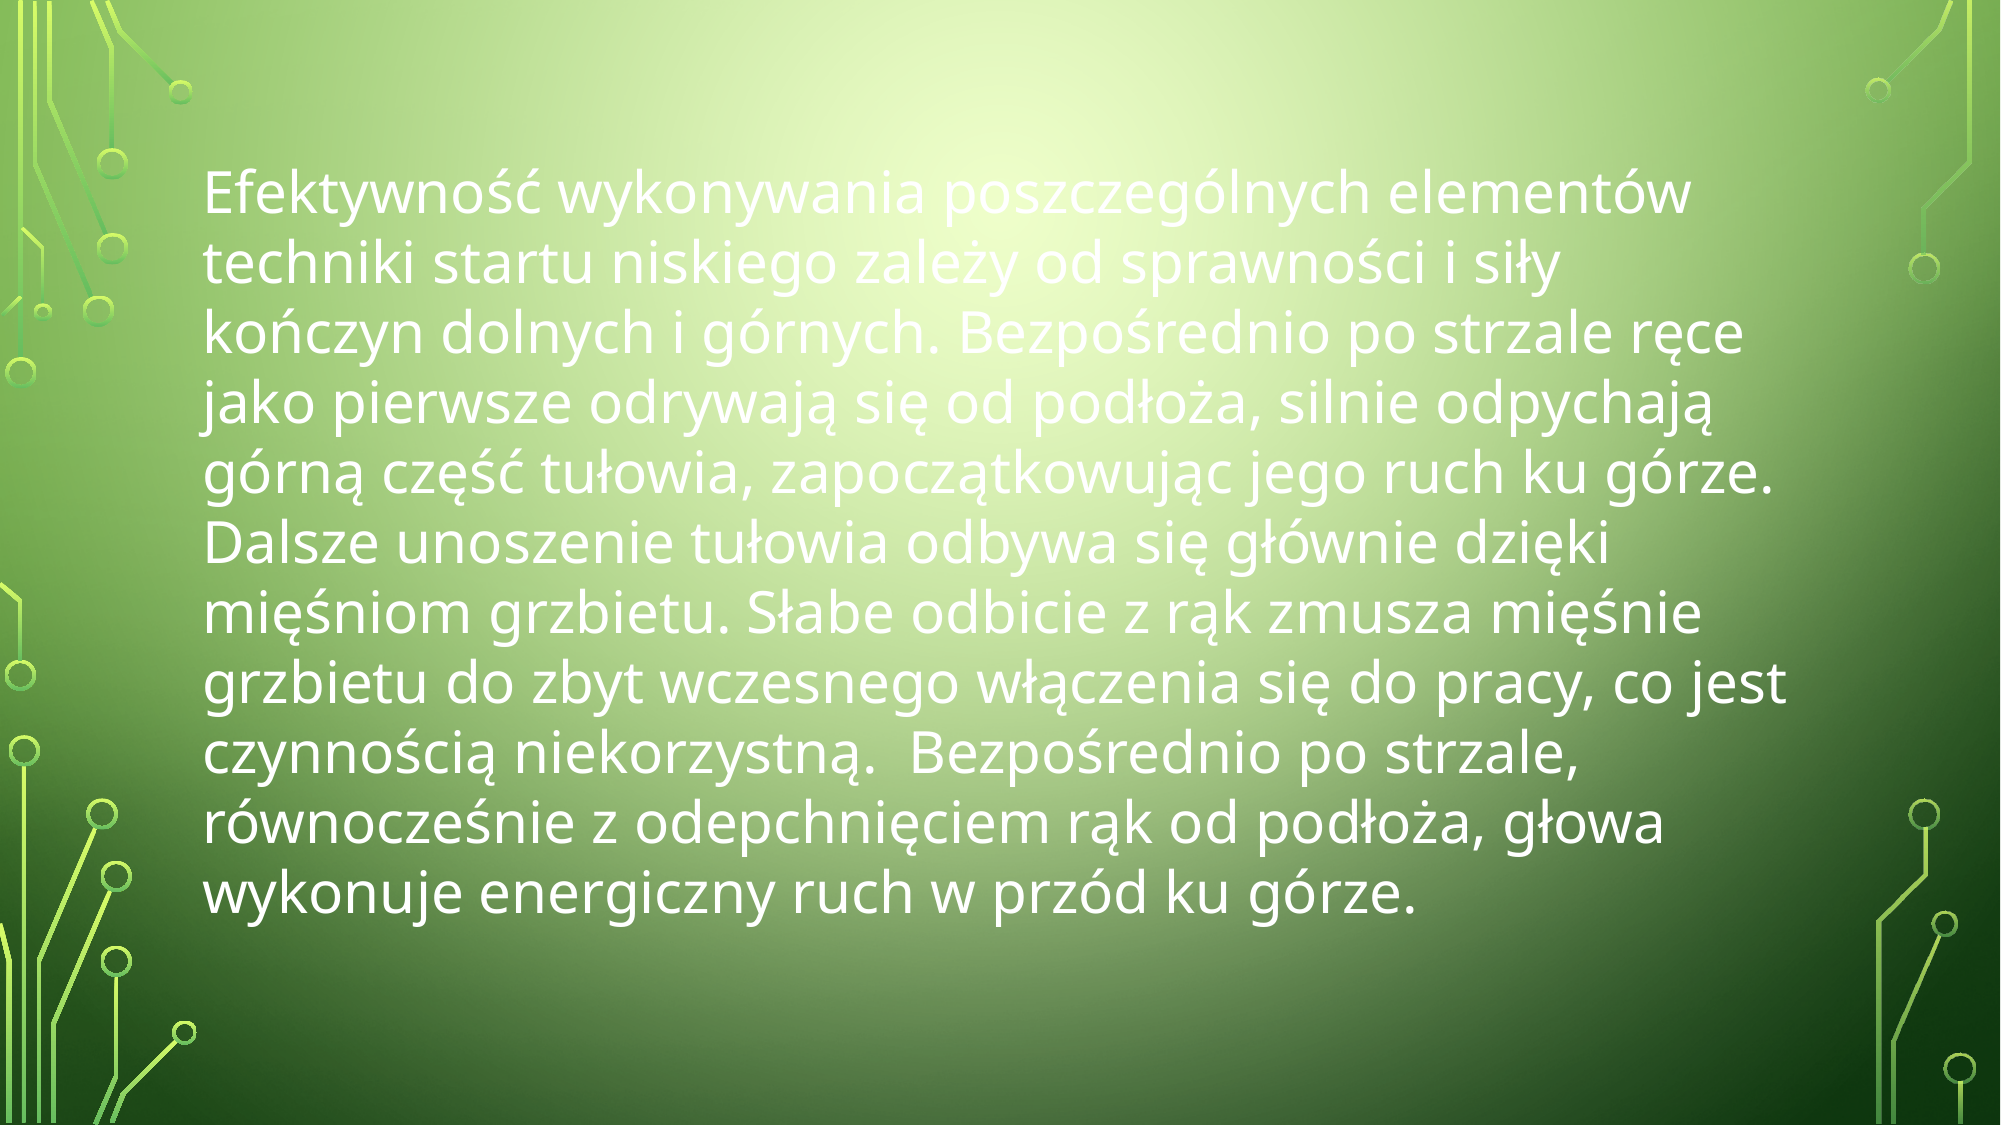

# Efektywność wykonywania poszczególnych elementów techniki startu niskiego zależy od sprawności i siły kończyn dolnych i górnych. Bezpośrednio po strzale ręce jako pierwsze odrywają się od podłoża, silnie odpychają górną część tułowia, zapoczątkowując jego ruch ku górze. Dalsze unoszenie tułowia odbywa się głównie dzięki mięśniom grzbietu. Słabe odbicie z rąk zmusza mięśnie grzbietu do zbyt wczesnego włączenia się do pracy, co jest czynnością niekorzystną. Bezpośrednio po strzale, równocześnie z odepchnięciem rąk od podłoża, głowa wykonuje energiczny ruch w przód ku górze.